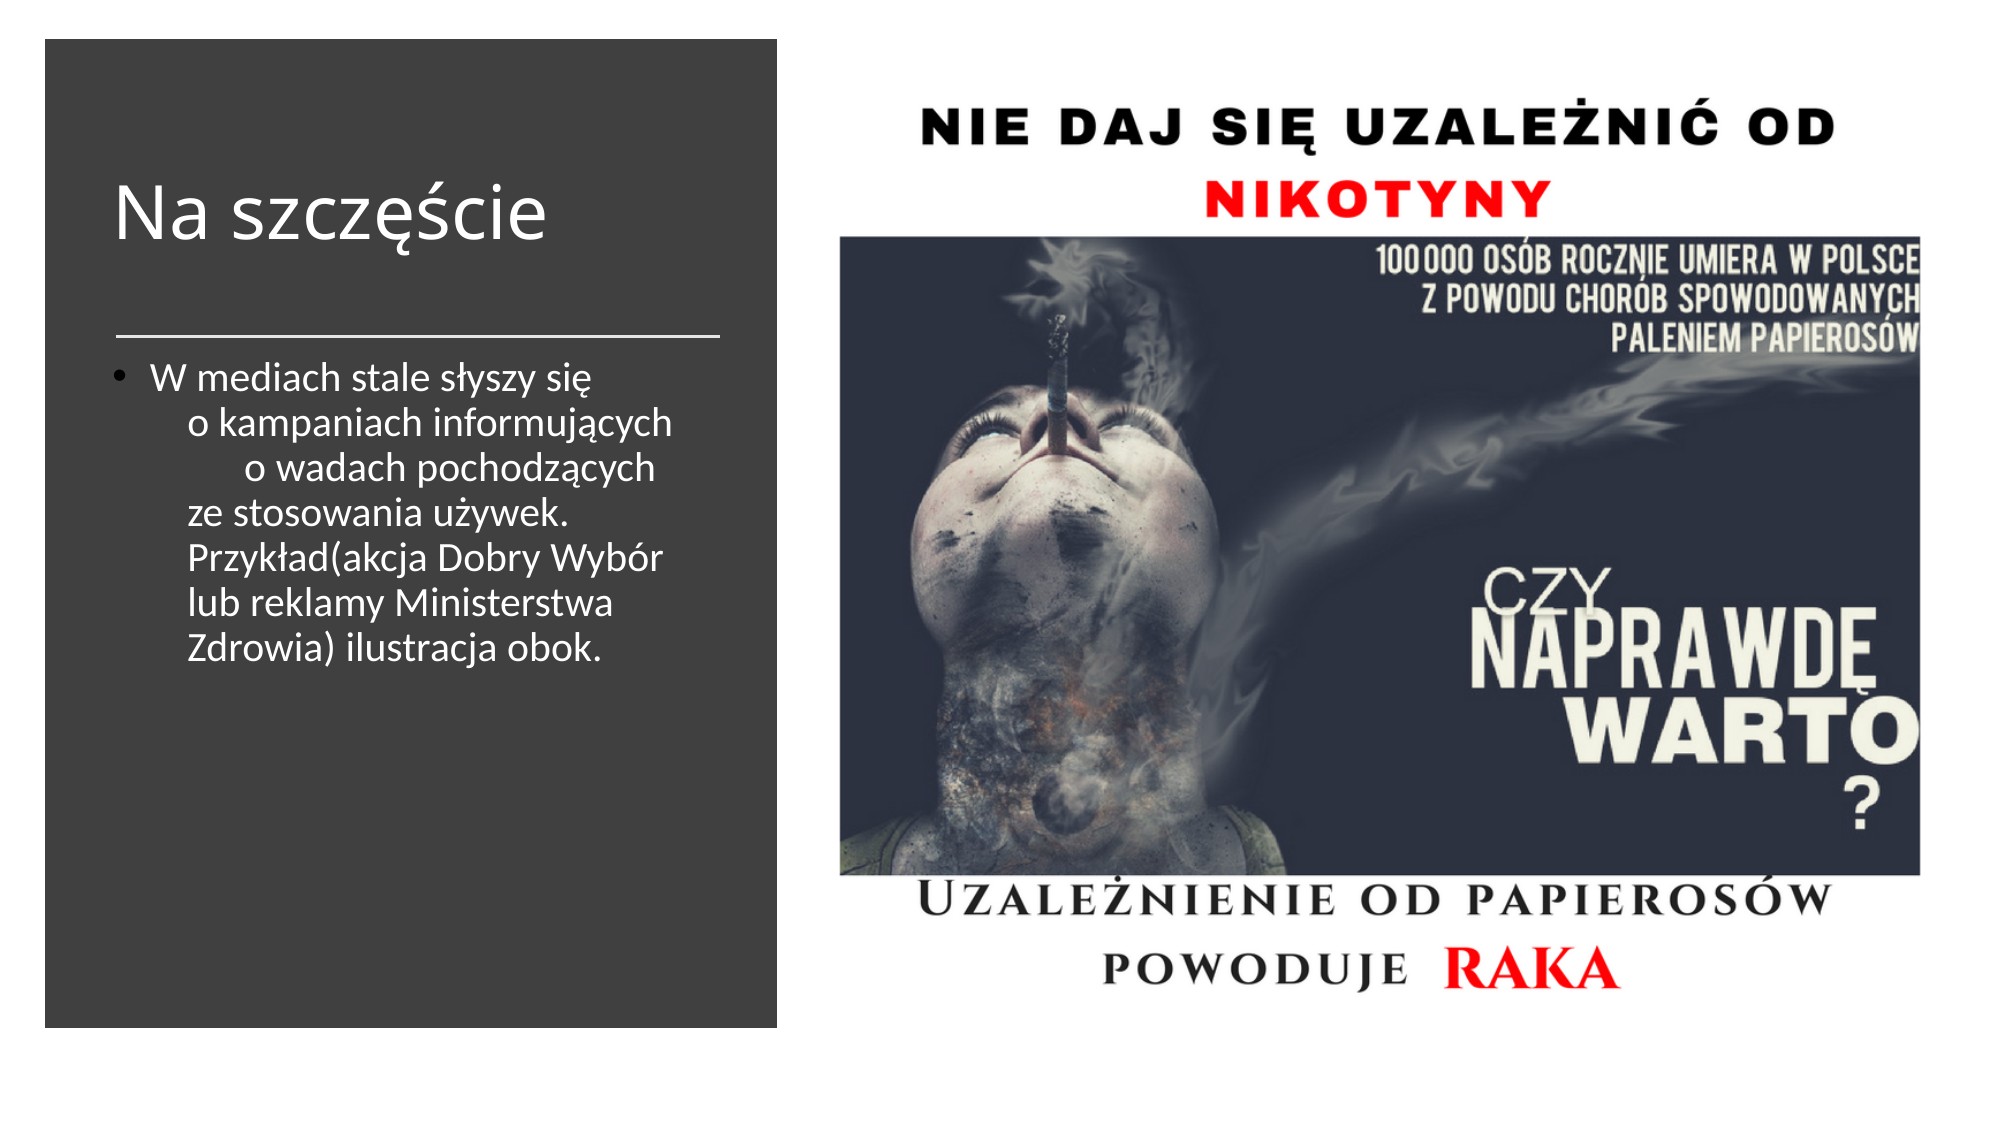

# Na szczęście
W mediach stale słyszy się            o kampaniach informujących          o wadach pochodzących ze stosowania używek. Przykład(akcja Dobry Wybór    lub reklamy Ministerstwa Zdrowia) ilustracja obok.